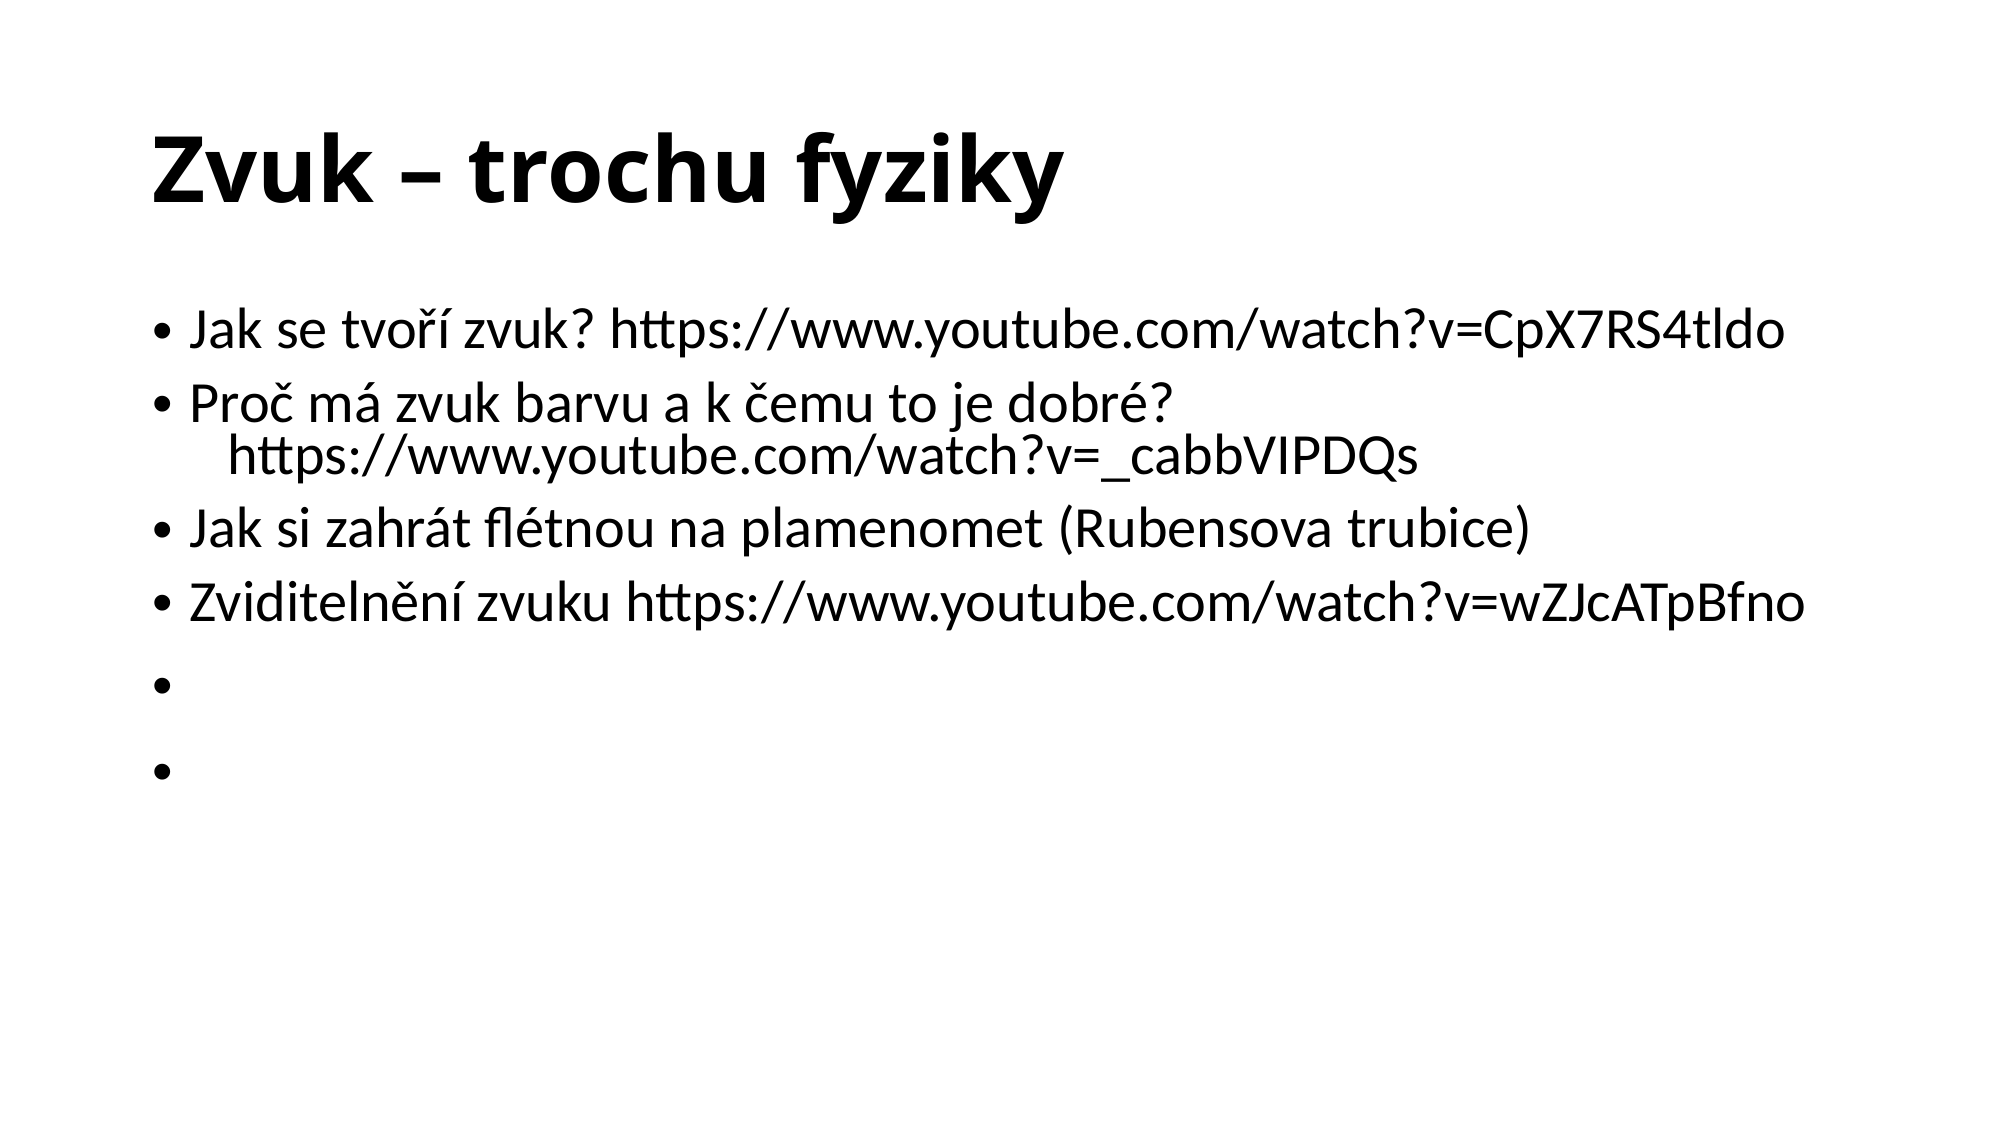

# Zvuk – trochu fyziky
Jak se tvoří zvuk? https://www.youtube.com/watch?v=CpX7RS4tldo
Proč má zvuk barvu a k čemu to je dobré? https://www.youtube.com/watch?v=_cabbVIPDQs
Jak si zahrát flétnou na plamenomet (Rubensova trubice)
Zviditelnění zvuku https://www.youtube.com/watch?v=wZJcATpBfno